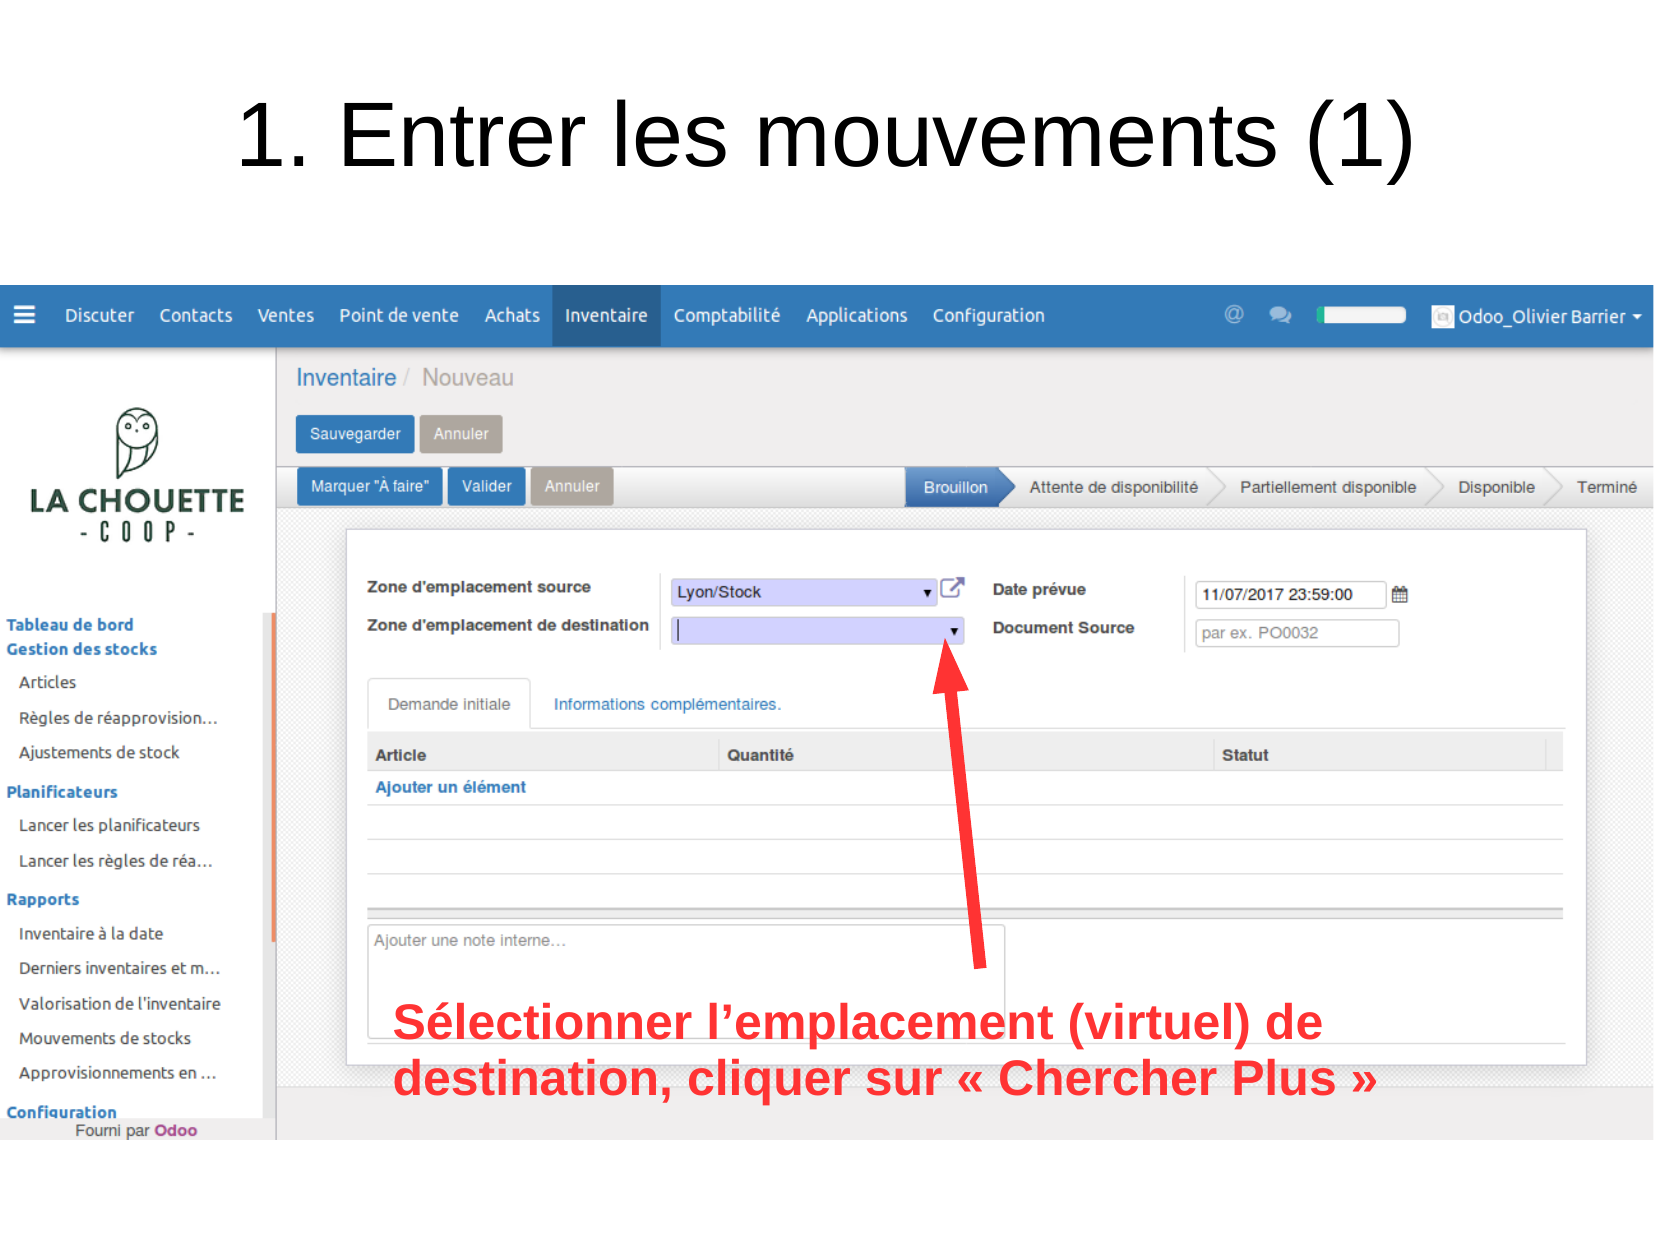

# 1. Entrer les mouvements (1)
Sélectionner l’emplacement (virtuel) de destination, cliquer sur « Chercher Plus »